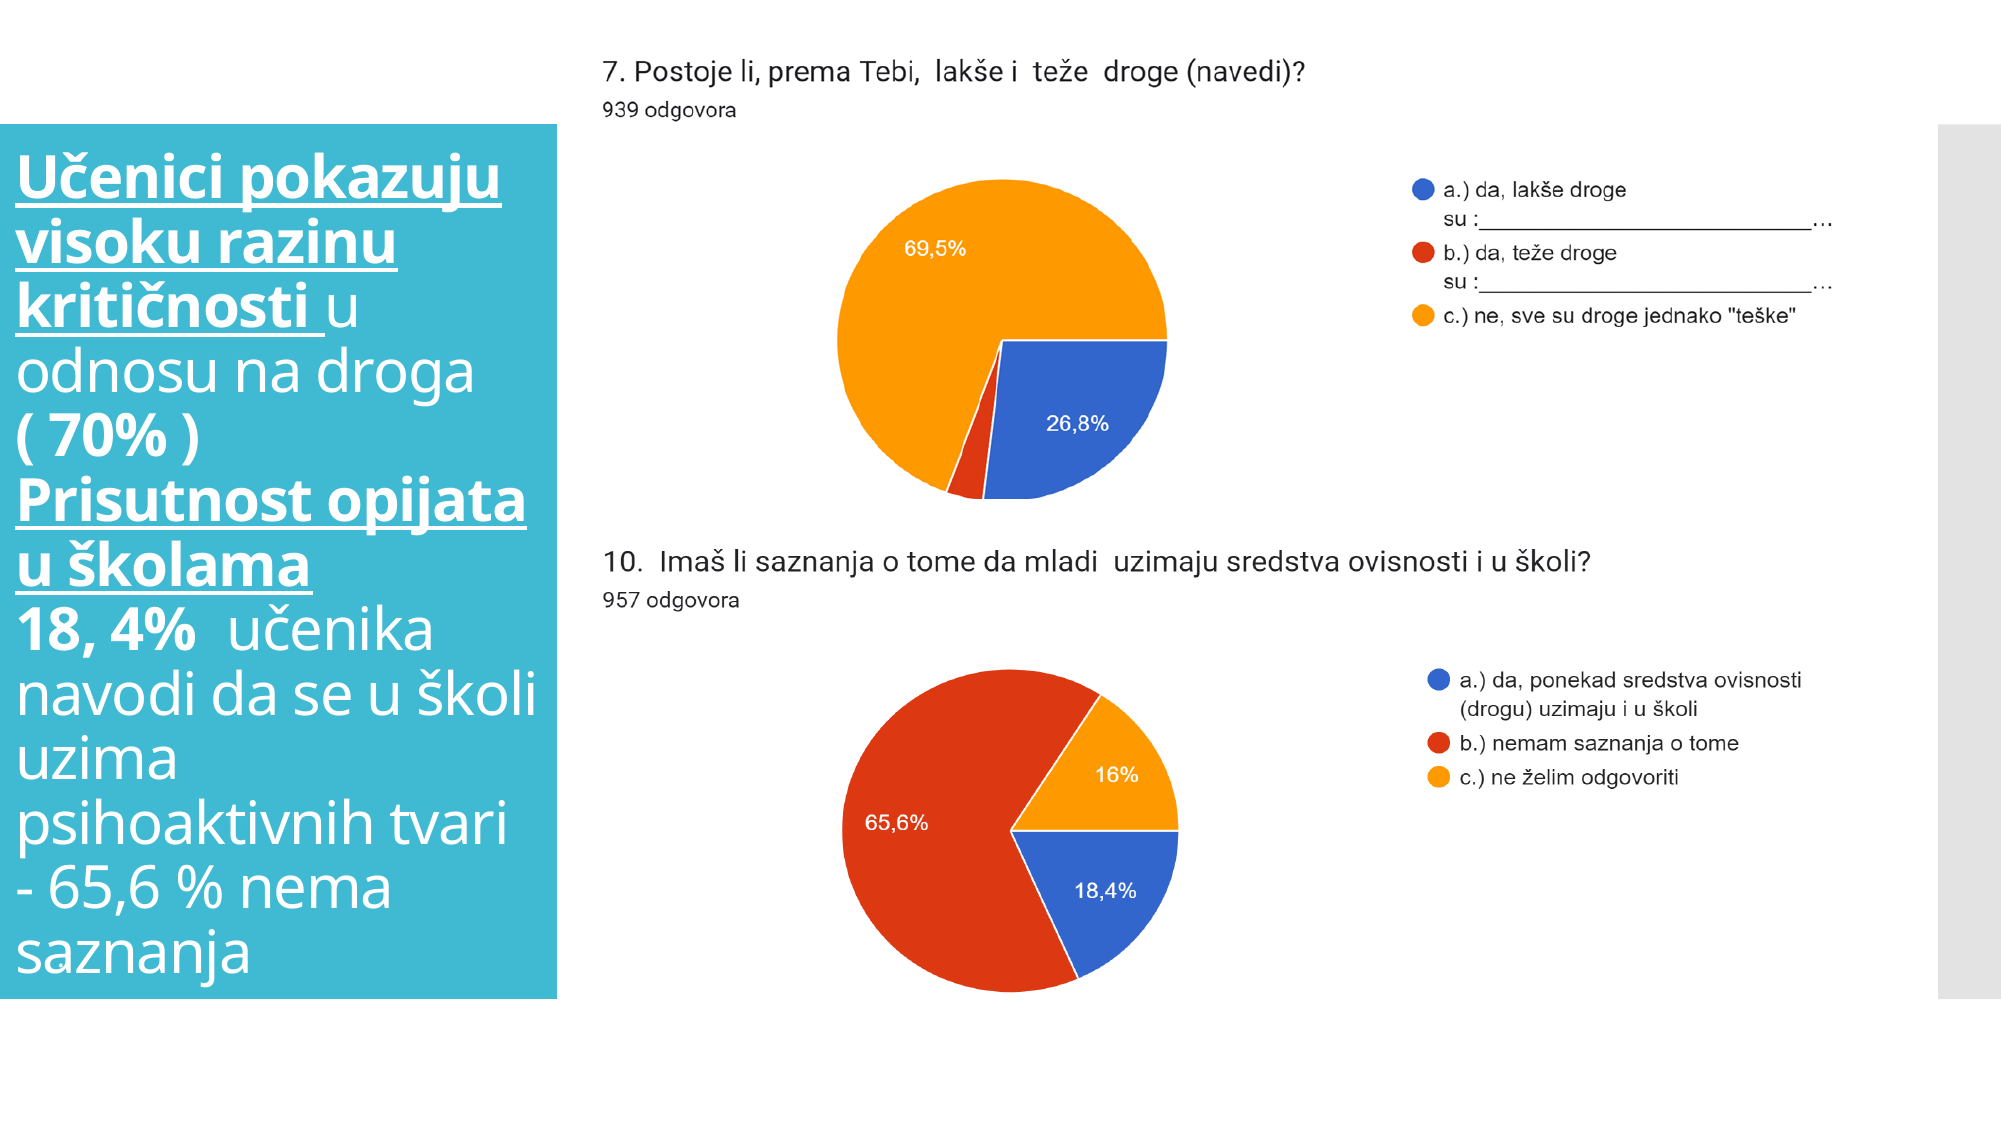

# Učenici pokazuju visoku razinu kritičnosti u odnosu na droga ( 70% ) Prisutnost opijata u školama 18, 4% učenika navodi da se u školi uzima psihoaktivnih tvari - 65,6 % nema saznanja
.